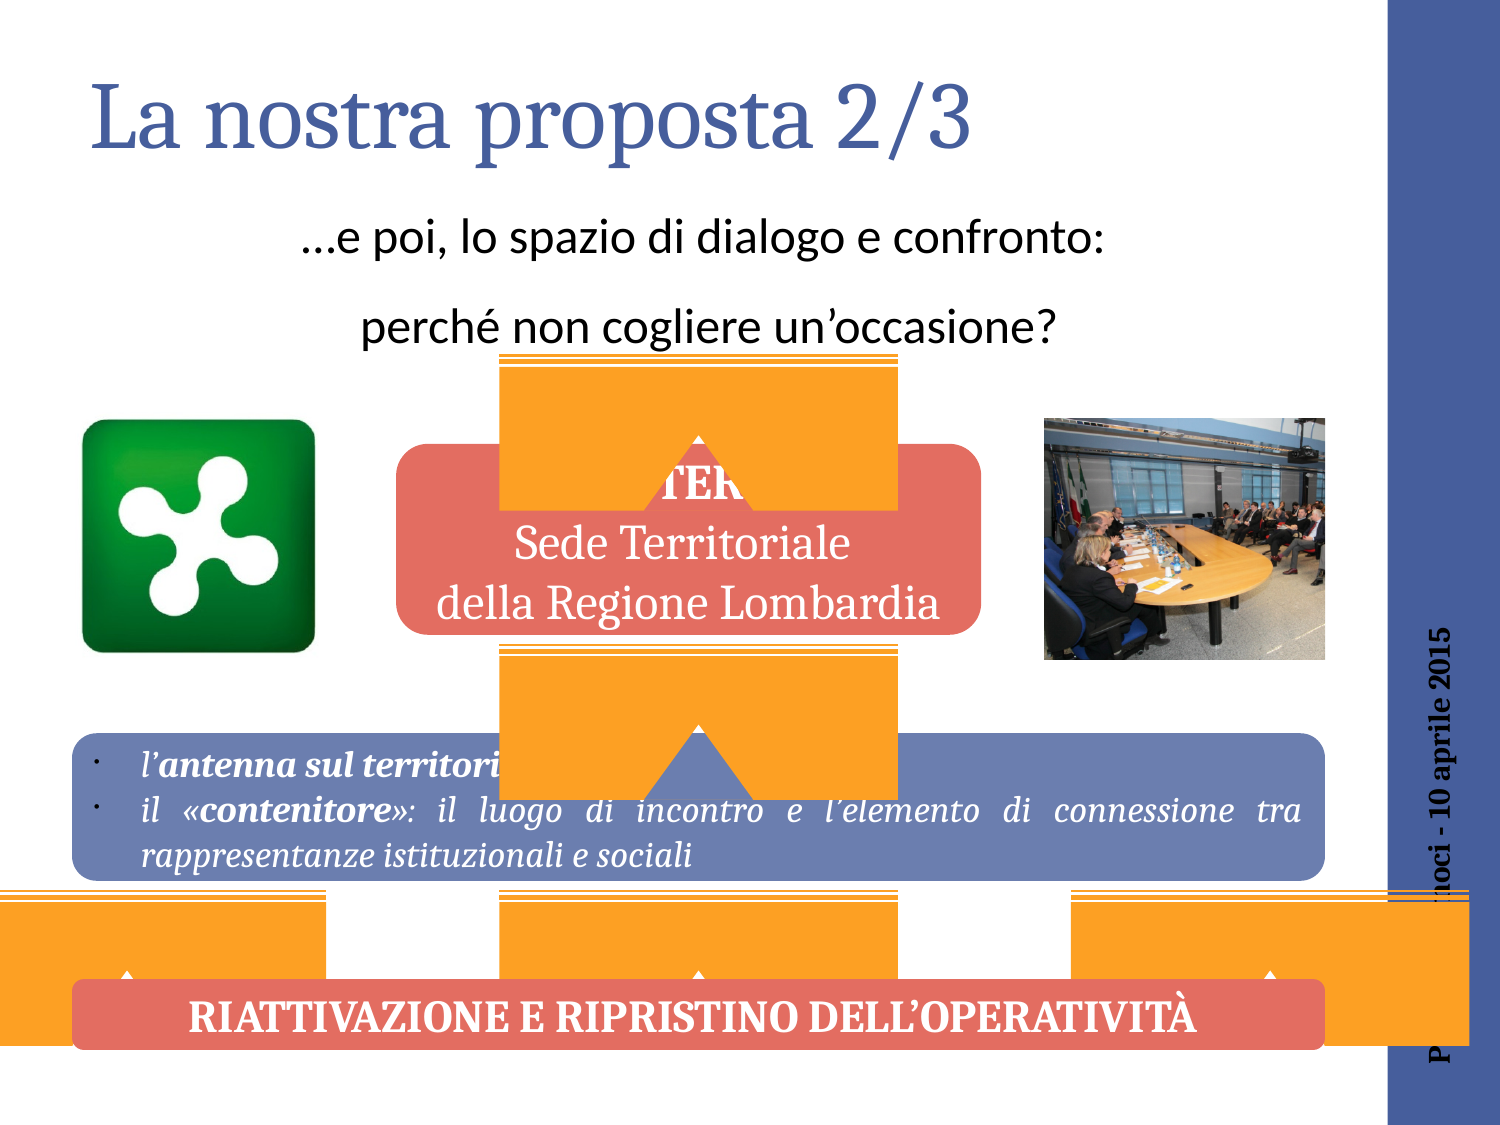

# La nostra proposta 2/3
…e poi, lo spazio di dialogo e confronto:
perché non cogliere un’occasione?
STER
Sede Territoriale
della Regione Lombardia
l’antenna sul territorio
il «contenitore»: il luogo di incontro e l’elemento di connessione tra rappresentanze istituzionali e sociali
RIATTIVAZIONE E RIPRISTINO DELL’OPERATIVITÀ